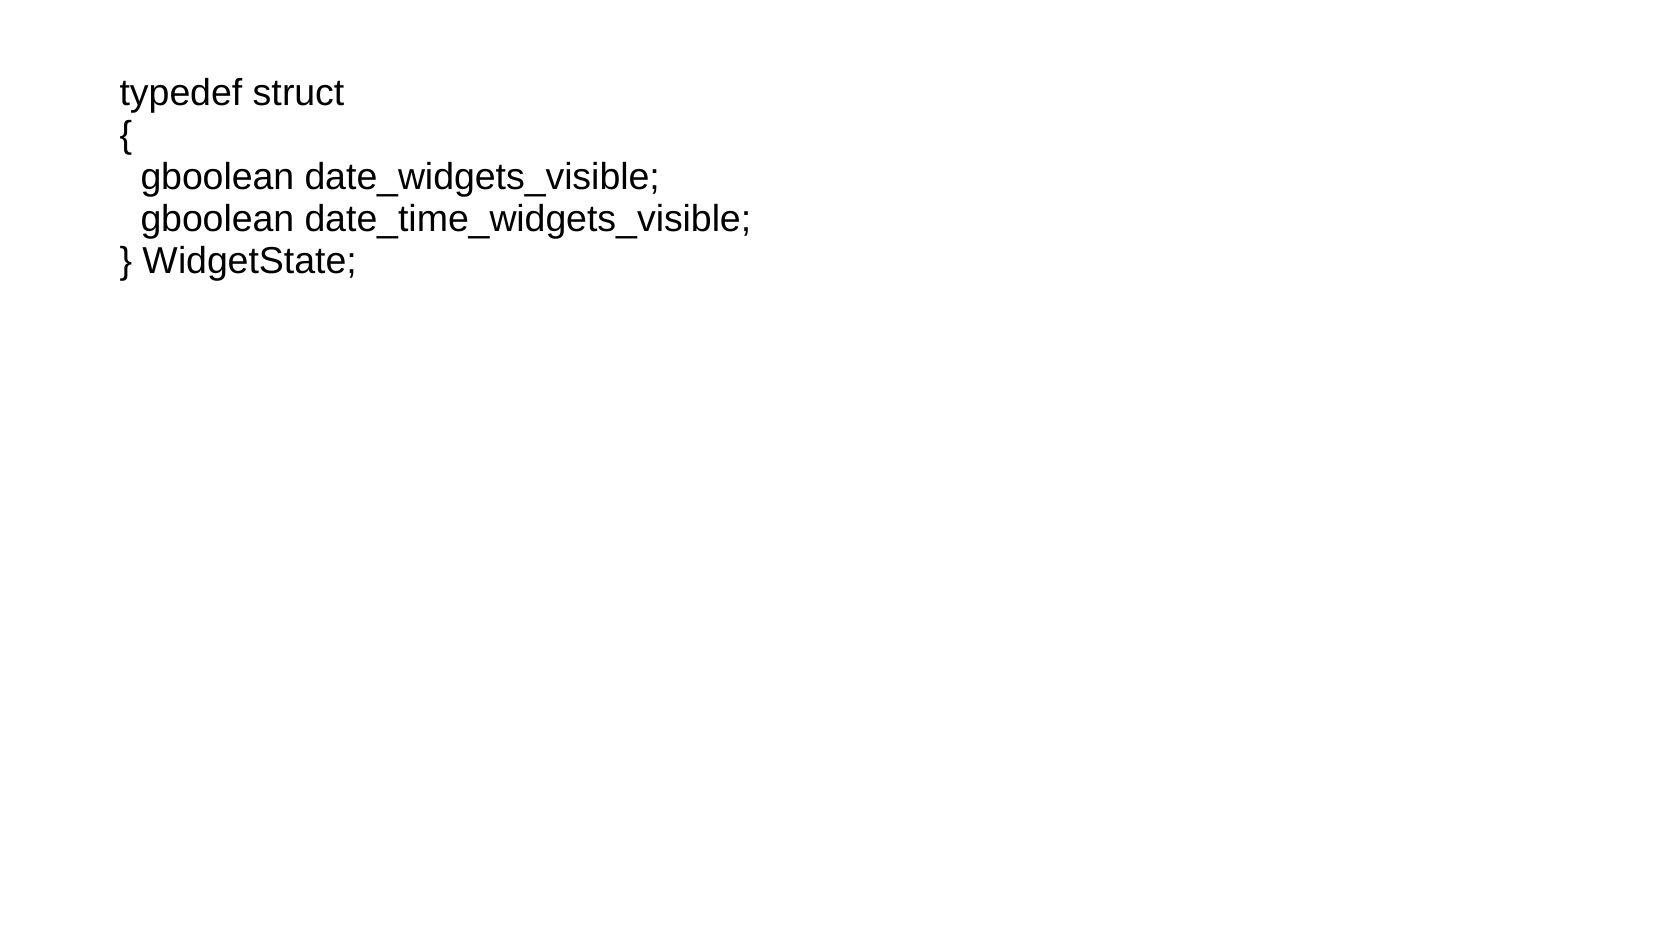

typedef struct
{
 gboolean date_widgets_visible;
 gboolean date_time_widgets_visible;
} WidgetState;